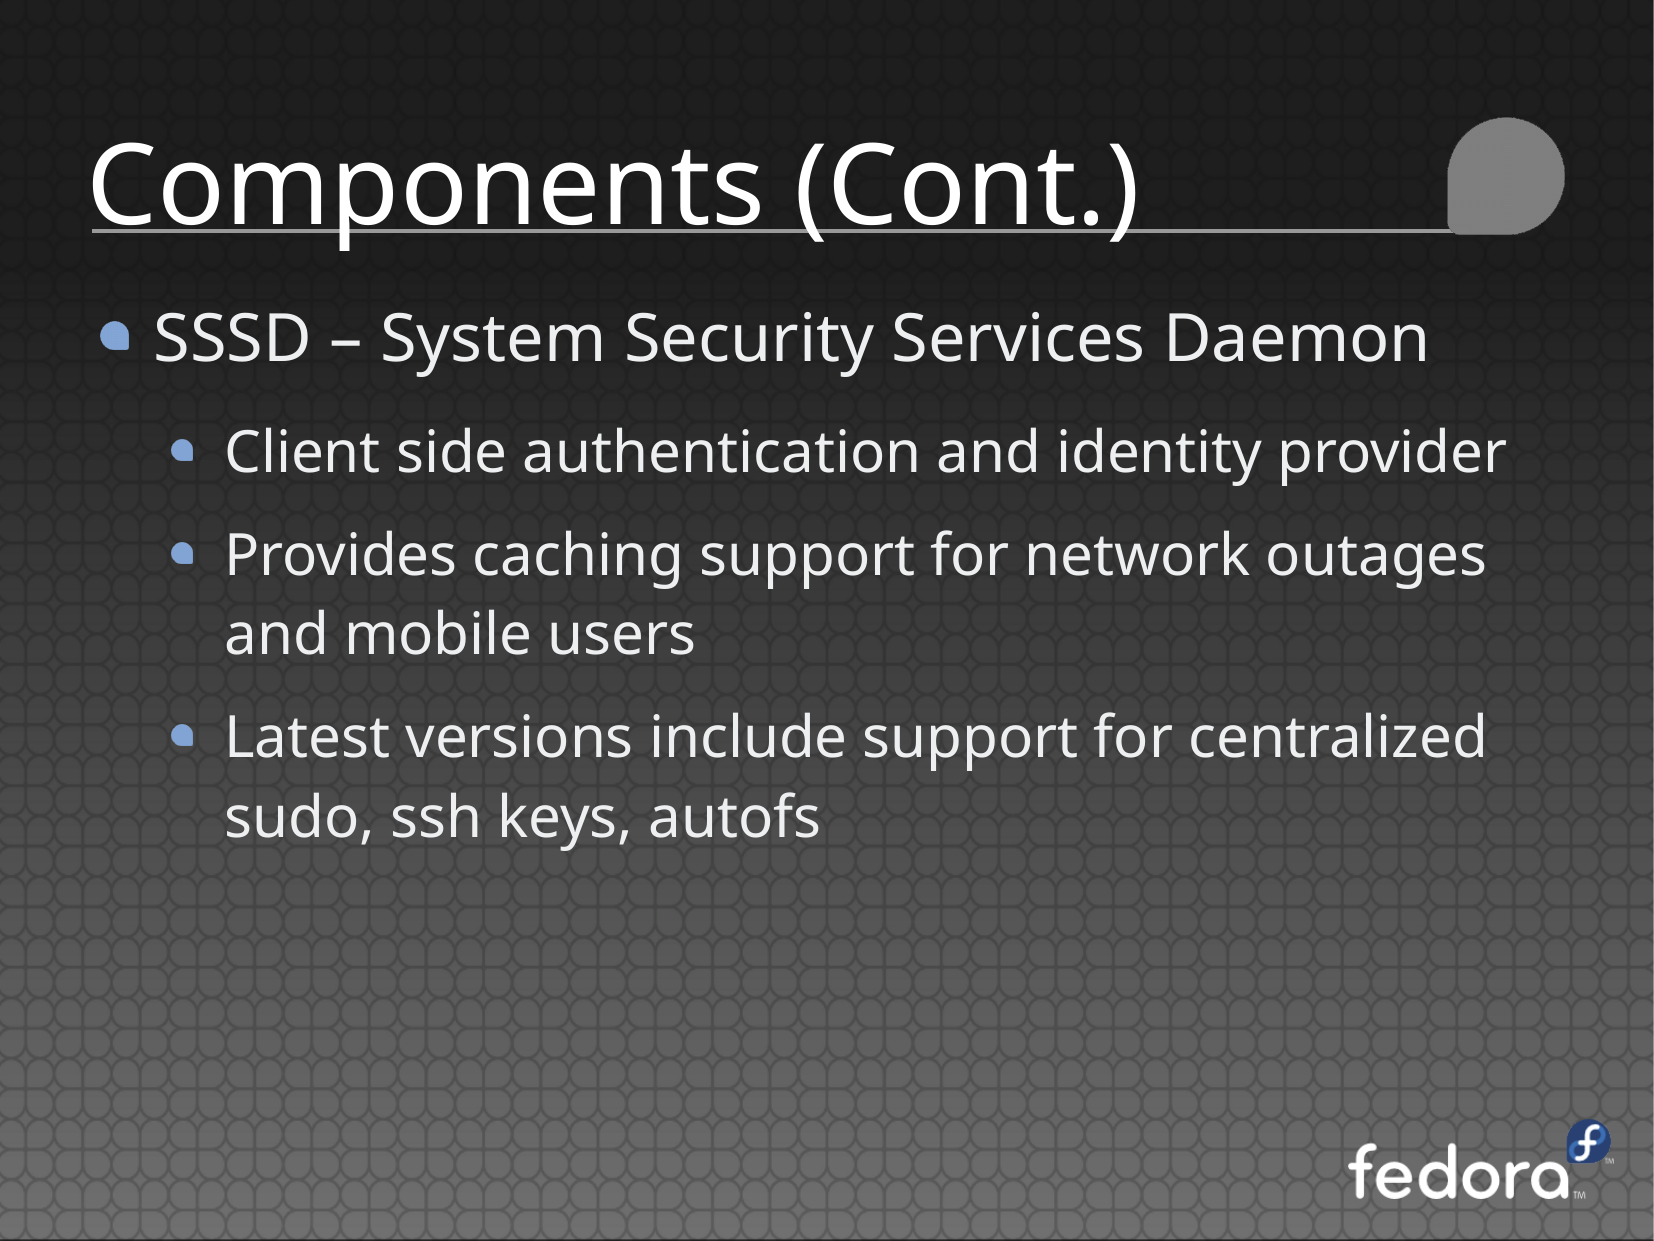

# Components (Cont.)
SSSD – System Security Services Daemon
Client side authentication and identity provider
Provides caching support for network outages and mobile users
Latest versions include support for centralized sudo, ssh keys, autofs